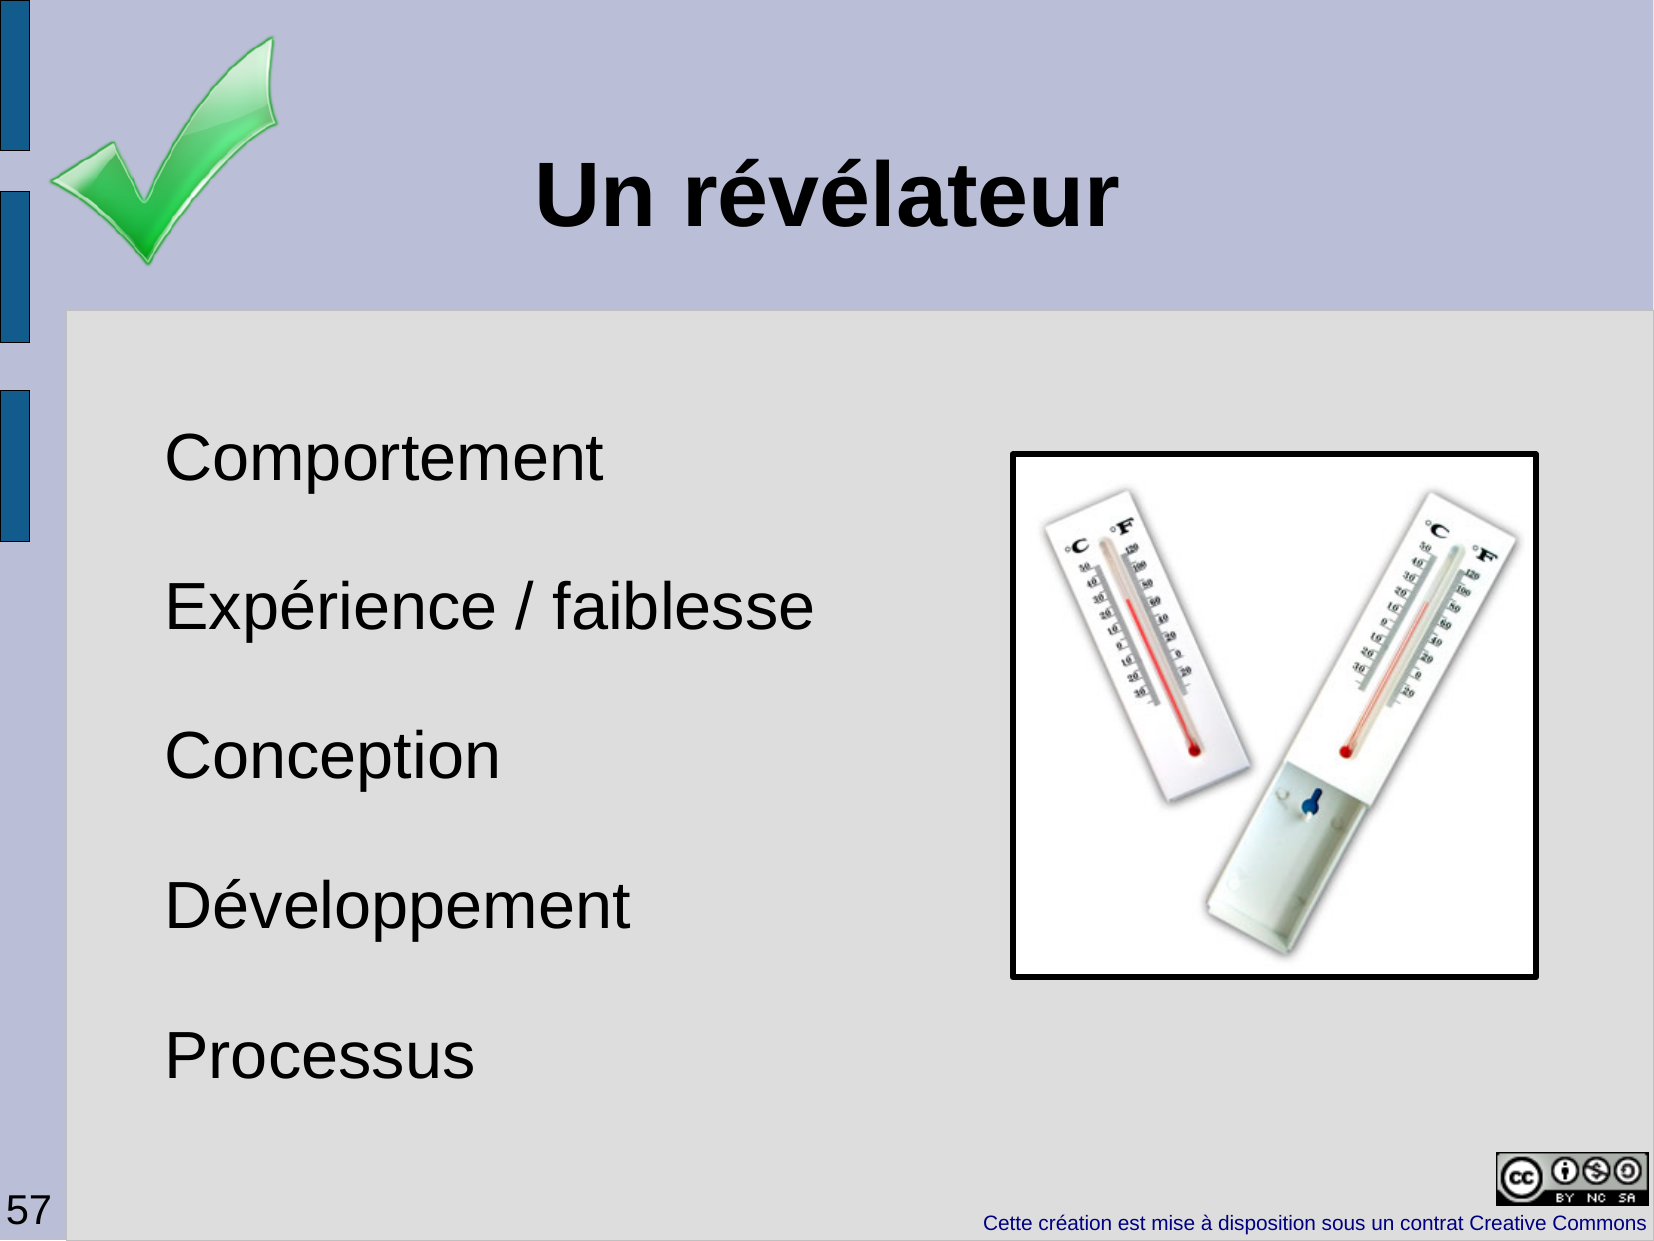

# Un révélateur
Comportement
Expérience / faiblesse
Conception
Développement
Processus